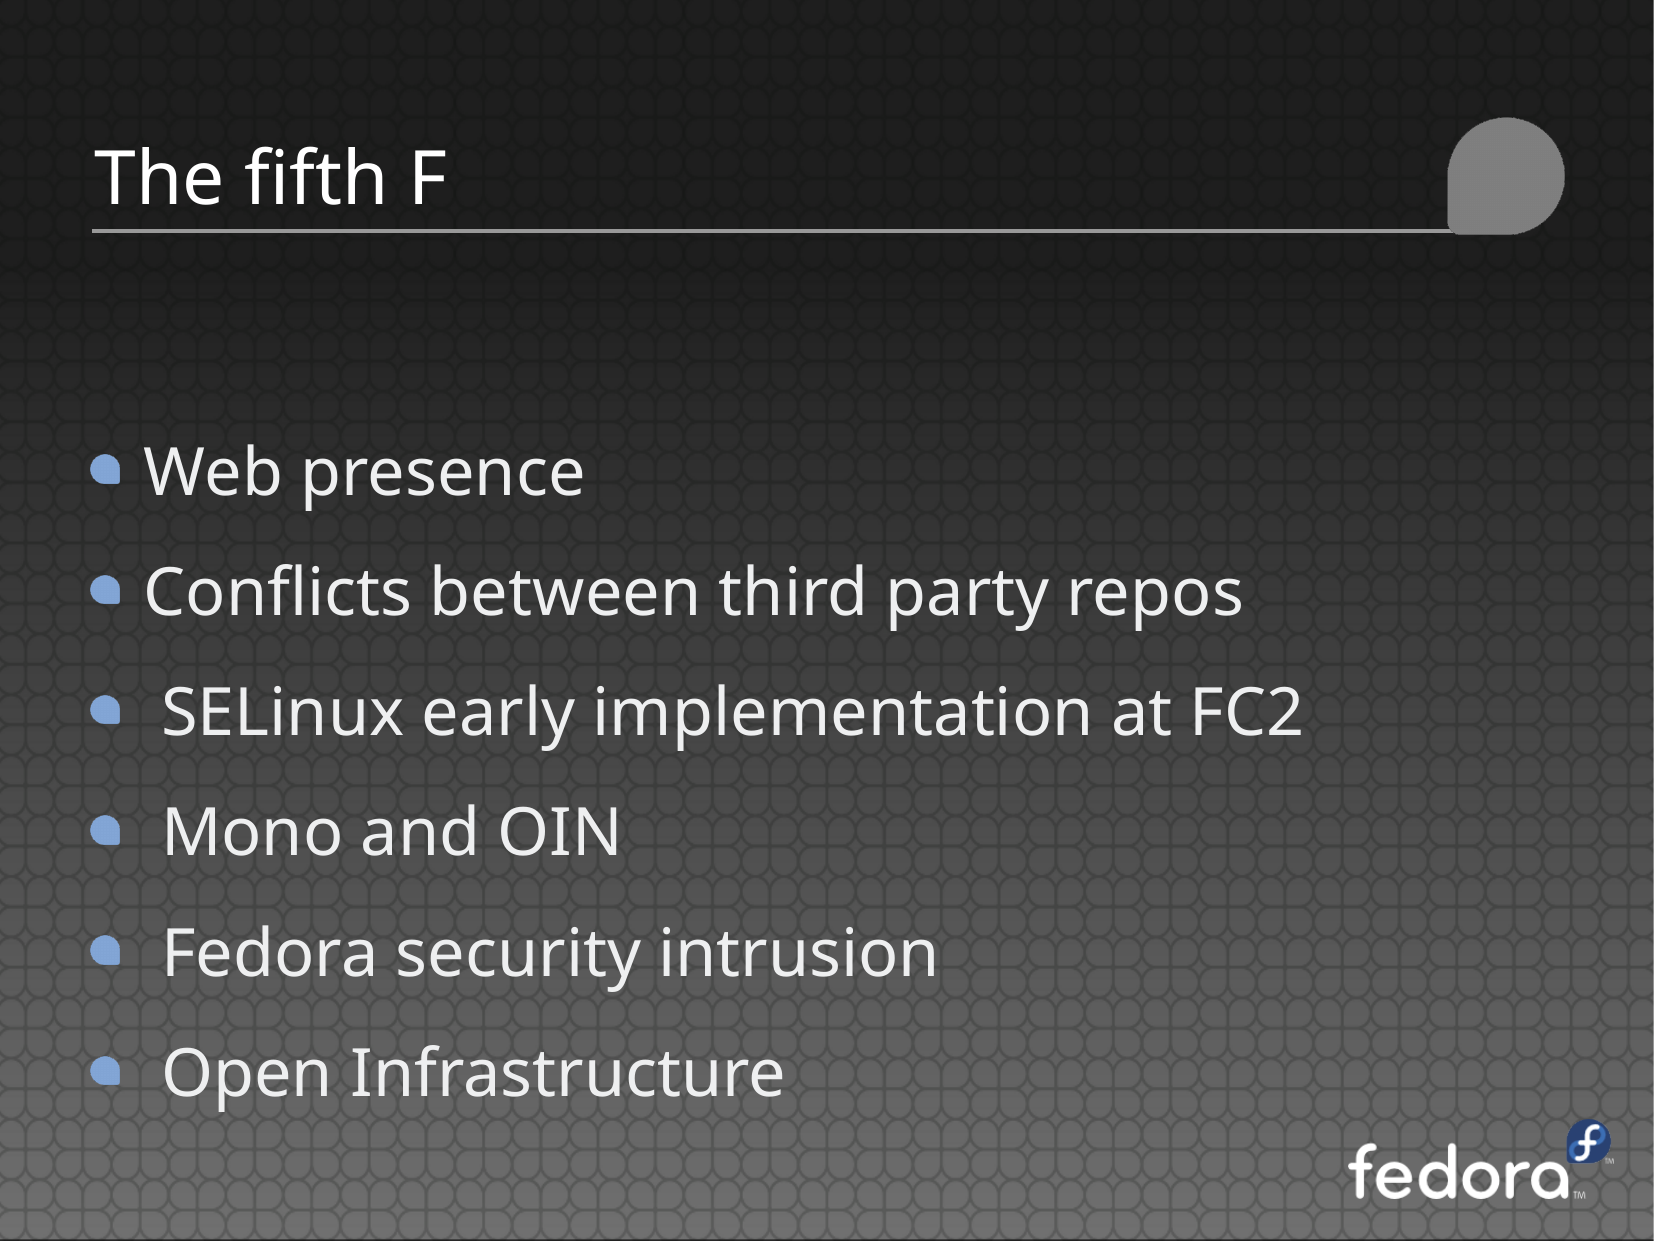

The fifth F
# Web presence
Conflicts between third party repos
 SELinux early implementation at FC2
 Mono and OIN
 Fedora security intrusion
 Open Infrastructure